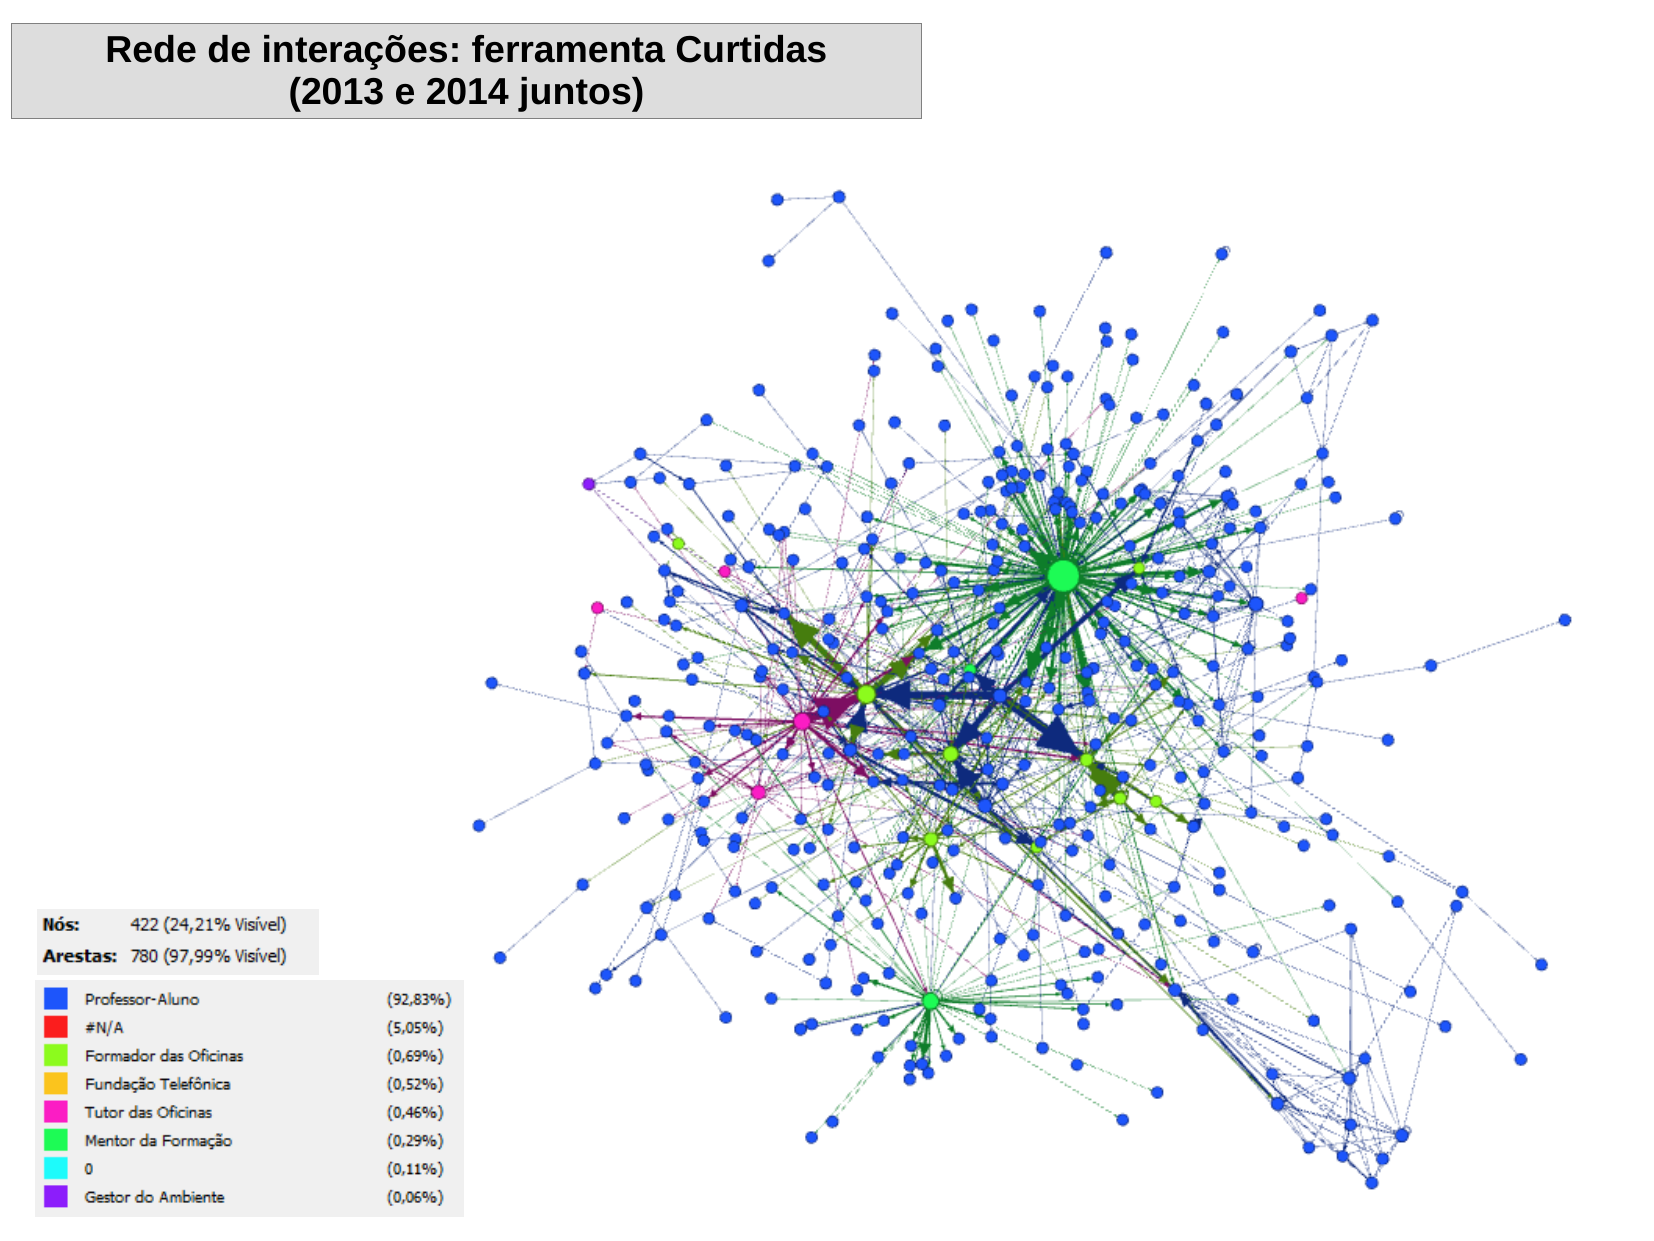

Rede de interações: ferramenta Curtidas
(2013 e 2014 juntos)